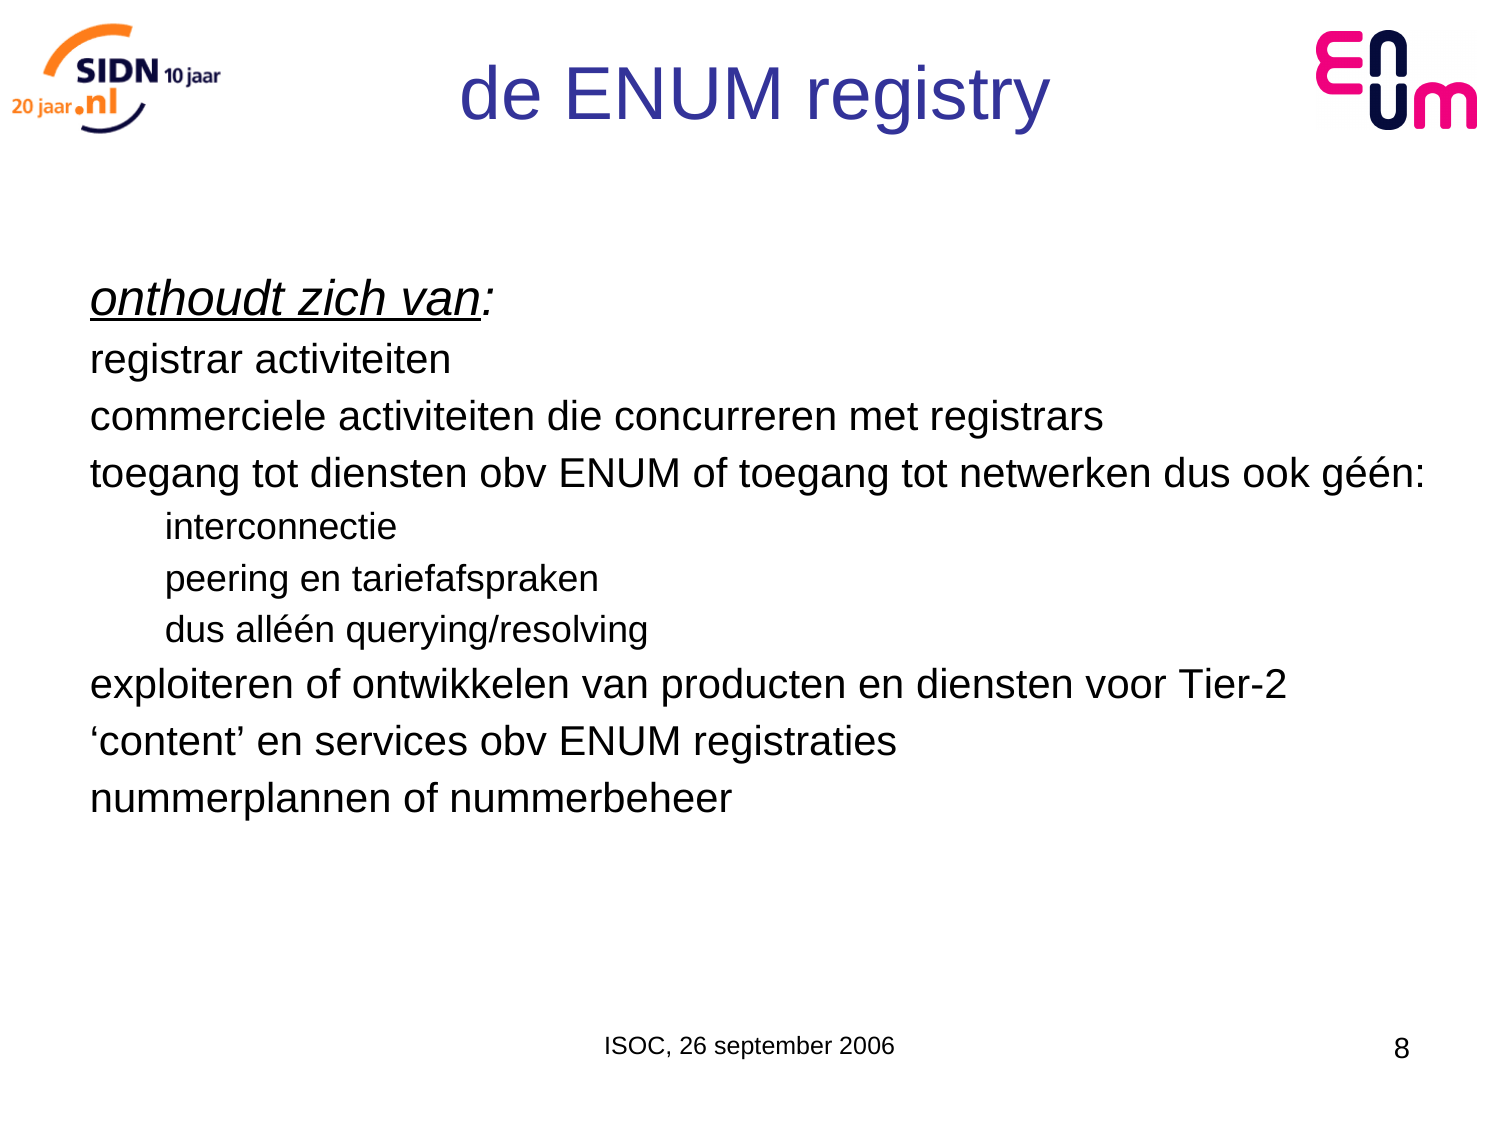

# de ENUM registry
onthoudt zich van:
registrar activiteiten
commerciele activiteiten die concurreren met registrars
toegang tot diensten obv ENUM of toegang tot netwerken dus ook géén:
interconnectie
peering en tariefafspraken
dus alléén querying/resolving
exploiteren of ontwikkelen van producten en diensten voor Tier-2
‘content’ en services obv ENUM registraties
nummerplannen of nummerbeheer
ISOC, 26 september 2006
8